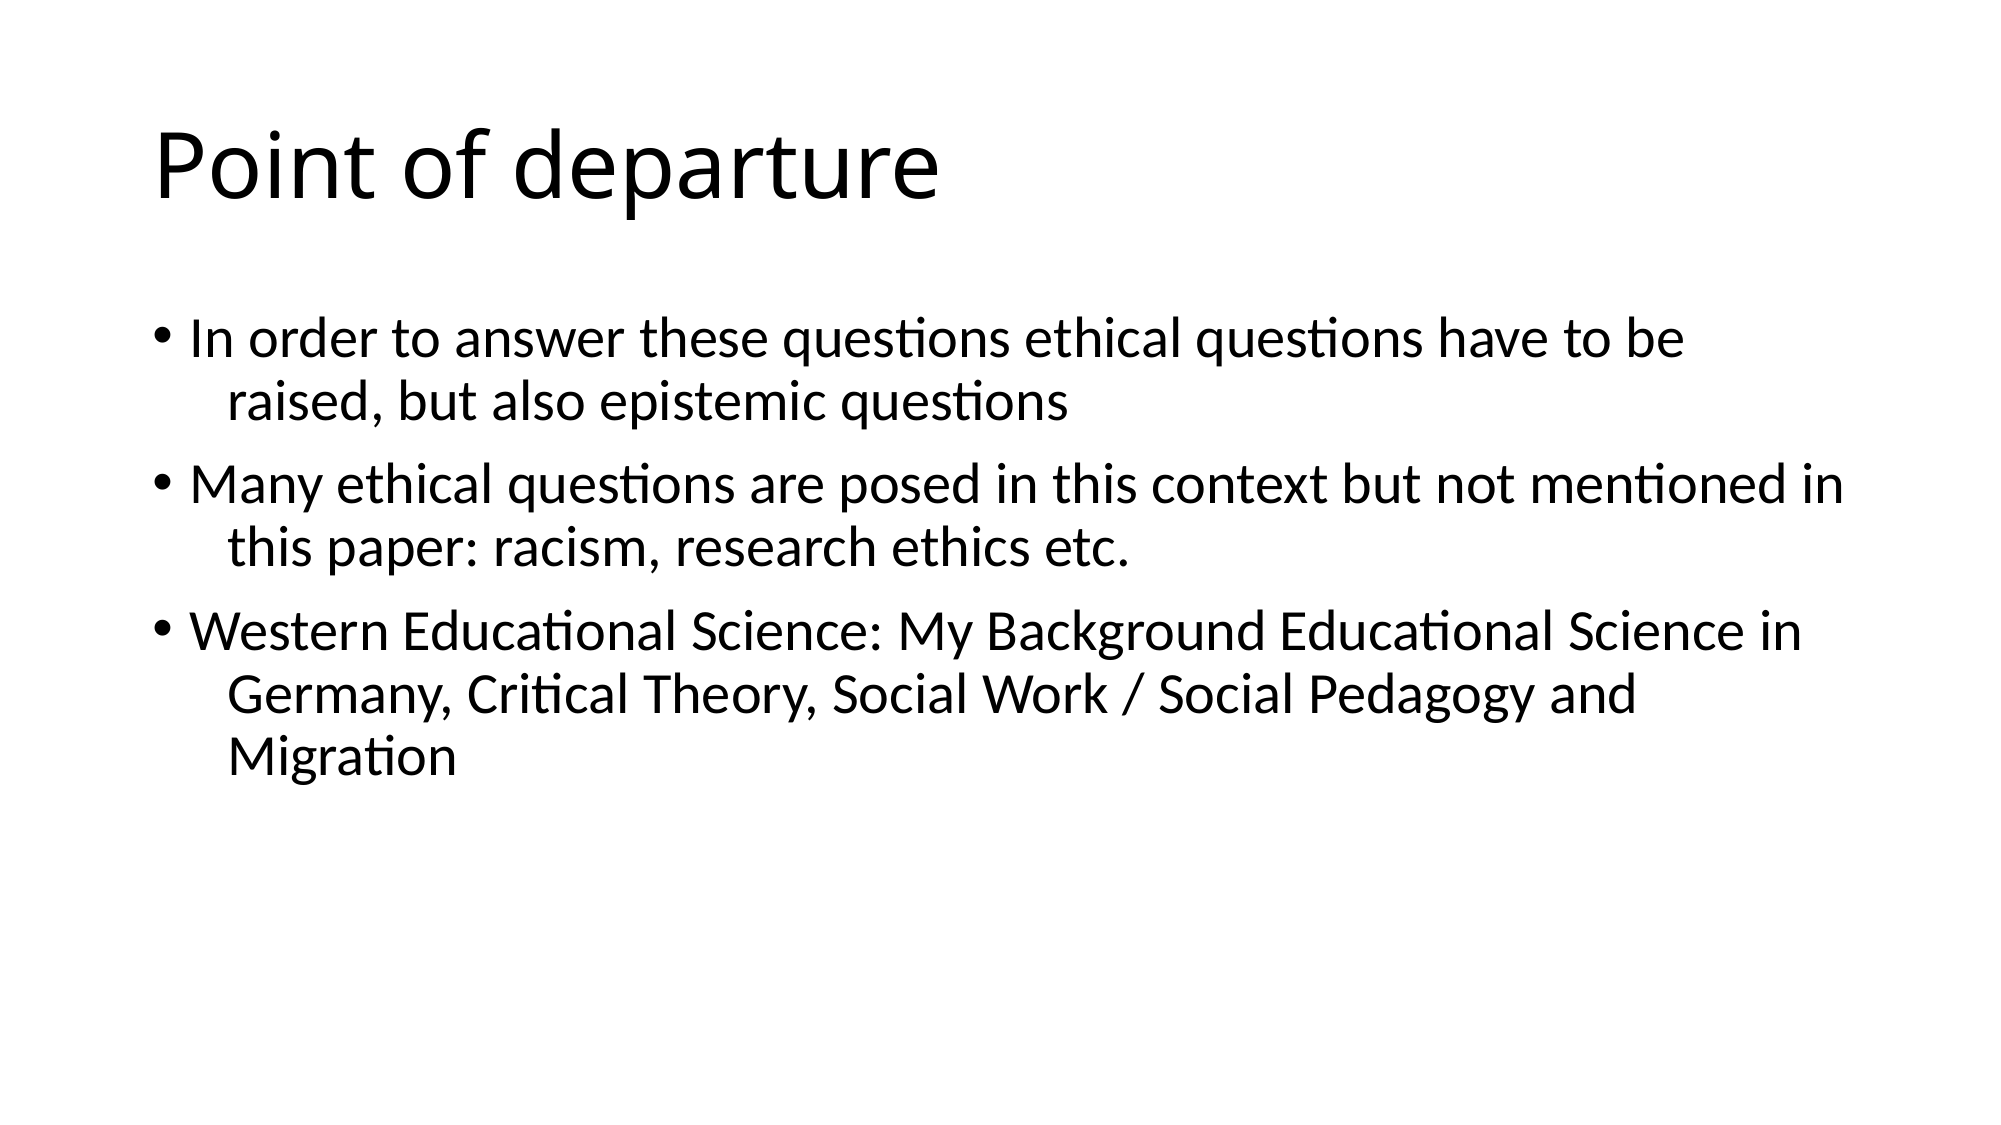

# Point of departure
In order to answer these questions ethical questions have to be raised, but also epistemic questions
Many ethical questions are posed in this context but not mentioned in this paper: racism, research ethics etc.
Western Educational Science: My Background Educational Science in Germany, Critical Theory, Social Work / Social Pedagogy and Migration